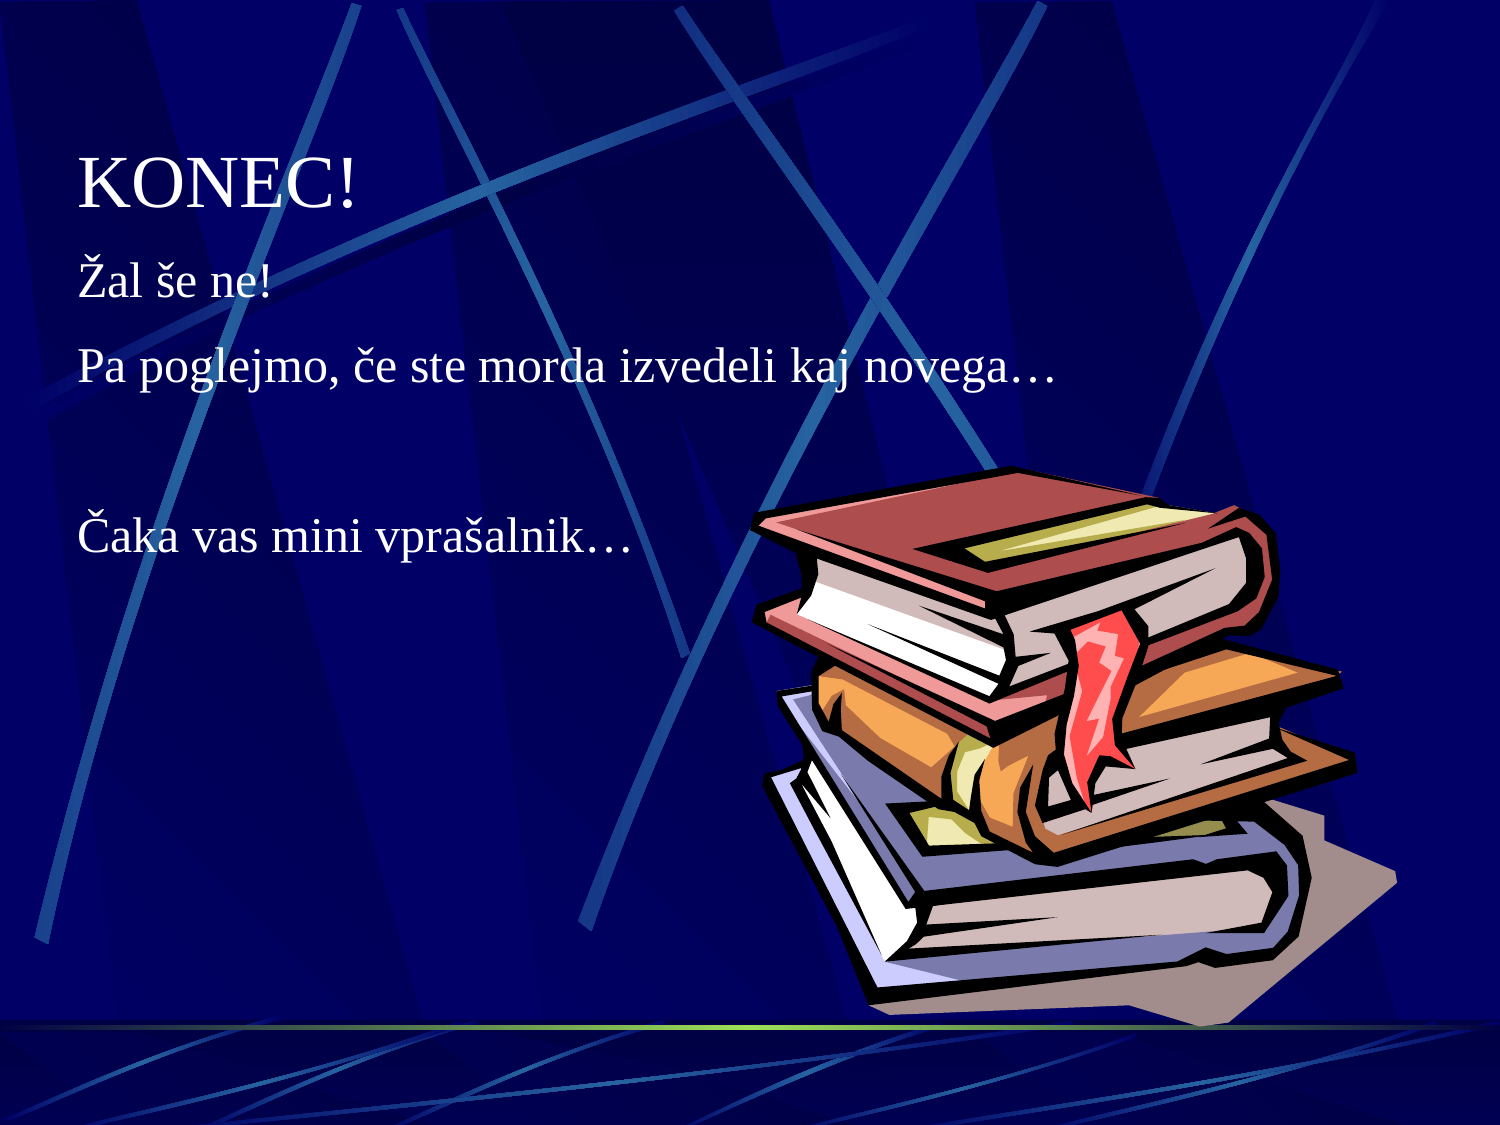

KONEC!
Žal še ne!
Pa poglejmo, če ste morda izvedeli kaj novega…
Čaka vas mini vprašalnik…